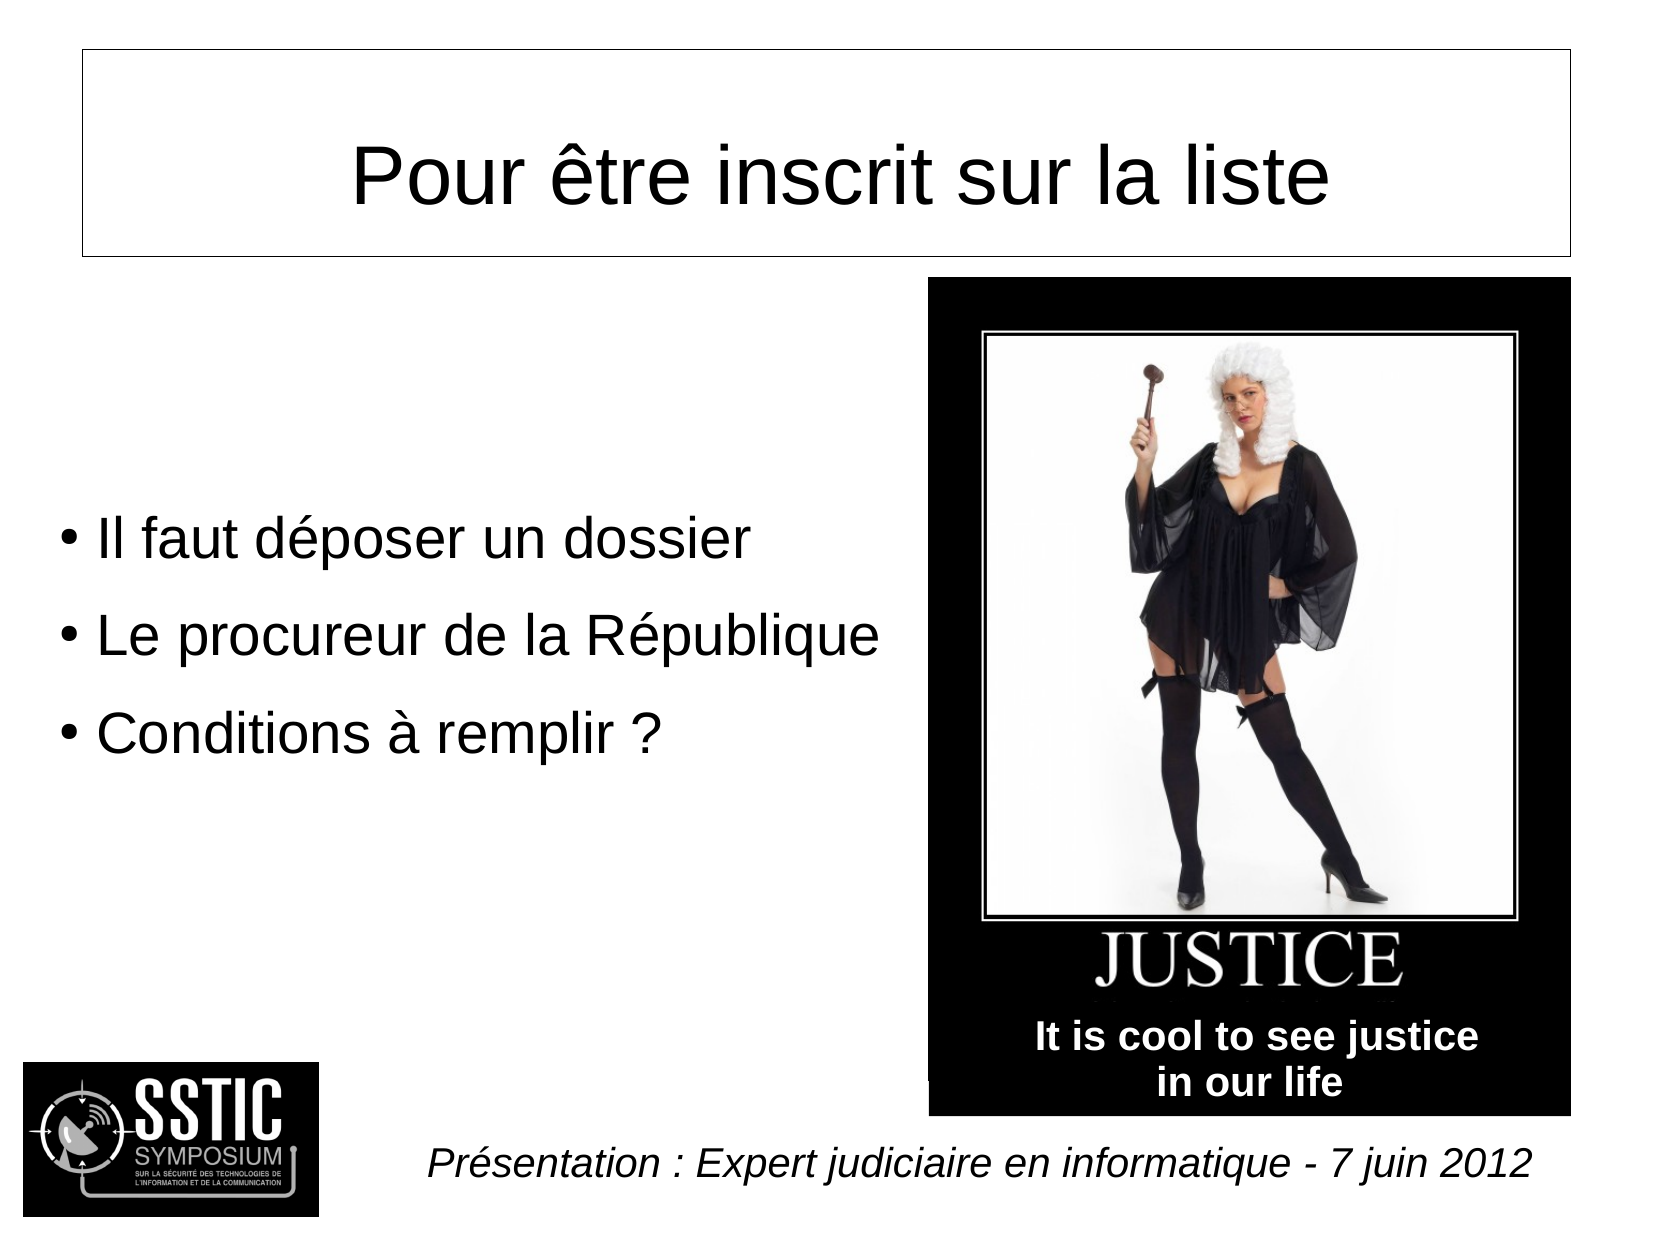

# Pour être inscrit sur la liste
 Il faut déposer un dossier
 Le procureur de la République
 Conditions à remplir ?
It is cool to see justice
in our life
Présentation : Expert judiciaire en informatique - 7 juin 2012